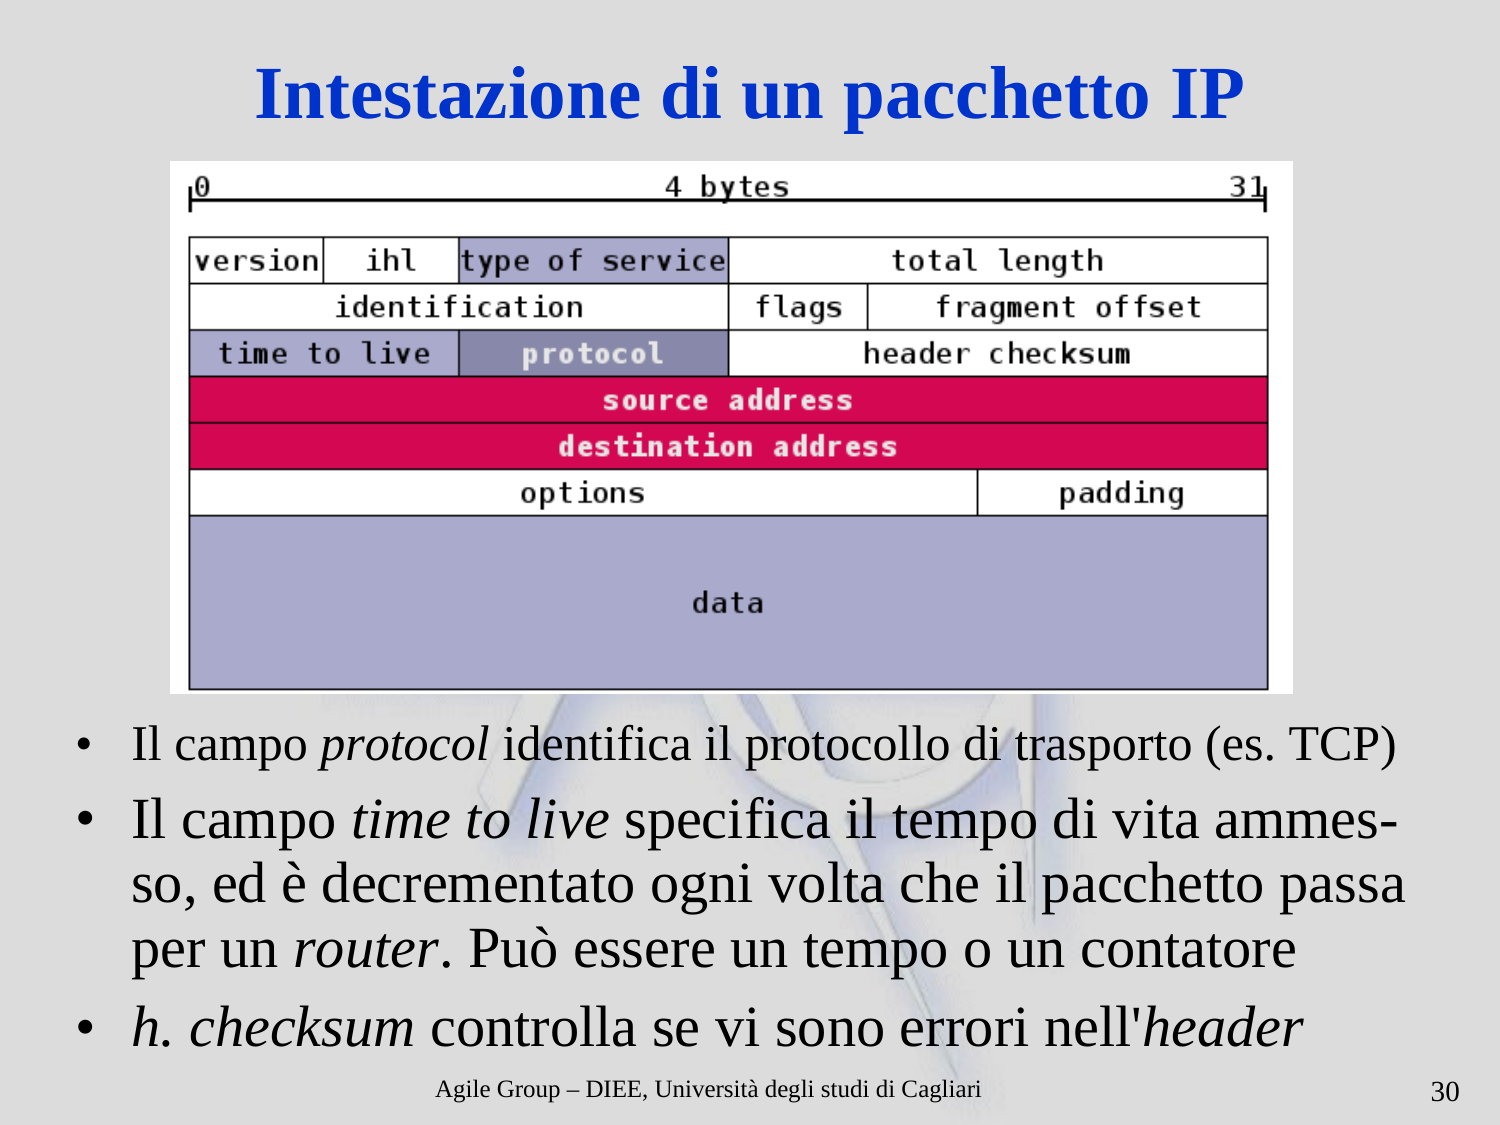

# Intestazione di un pacchetto IP
Il campo protocol identifica il protocollo di trasporto (es. TCP)
Il campo time to live specifica il tempo di vita ammes-so, ed è decrementato ogni volta che il pacchetto passa per un router. Può essere un tempo o un contatore
h. checksum controlla se vi sono errori nell'header
30